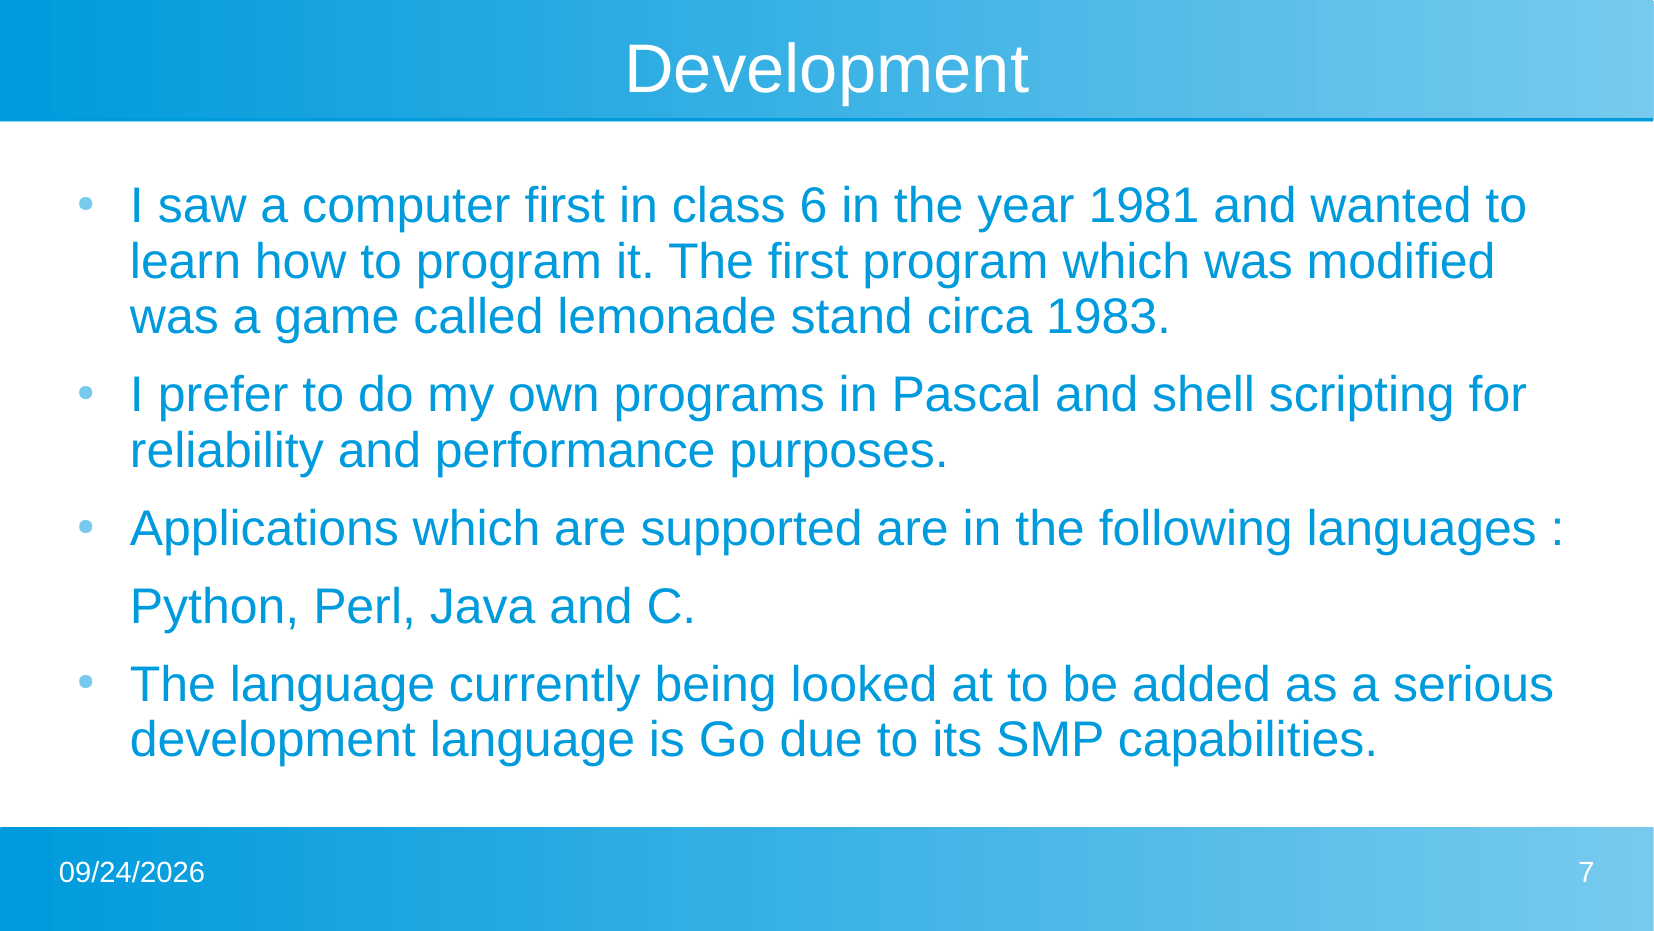

# Development
I saw a computer first in class 6 in the year 1981 and wanted to learn how to program it. The first program which was modified was a game called lemonade stand circa 1983.
I prefer to do my own programs in Pascal and shell scripting for reliability and performance purposes.
Applications which are supported are in the following languages :
Python, Perl, Java and C.
The language currently being looked at to be added as a serious development language is Go due to its SMP capabilities.
7